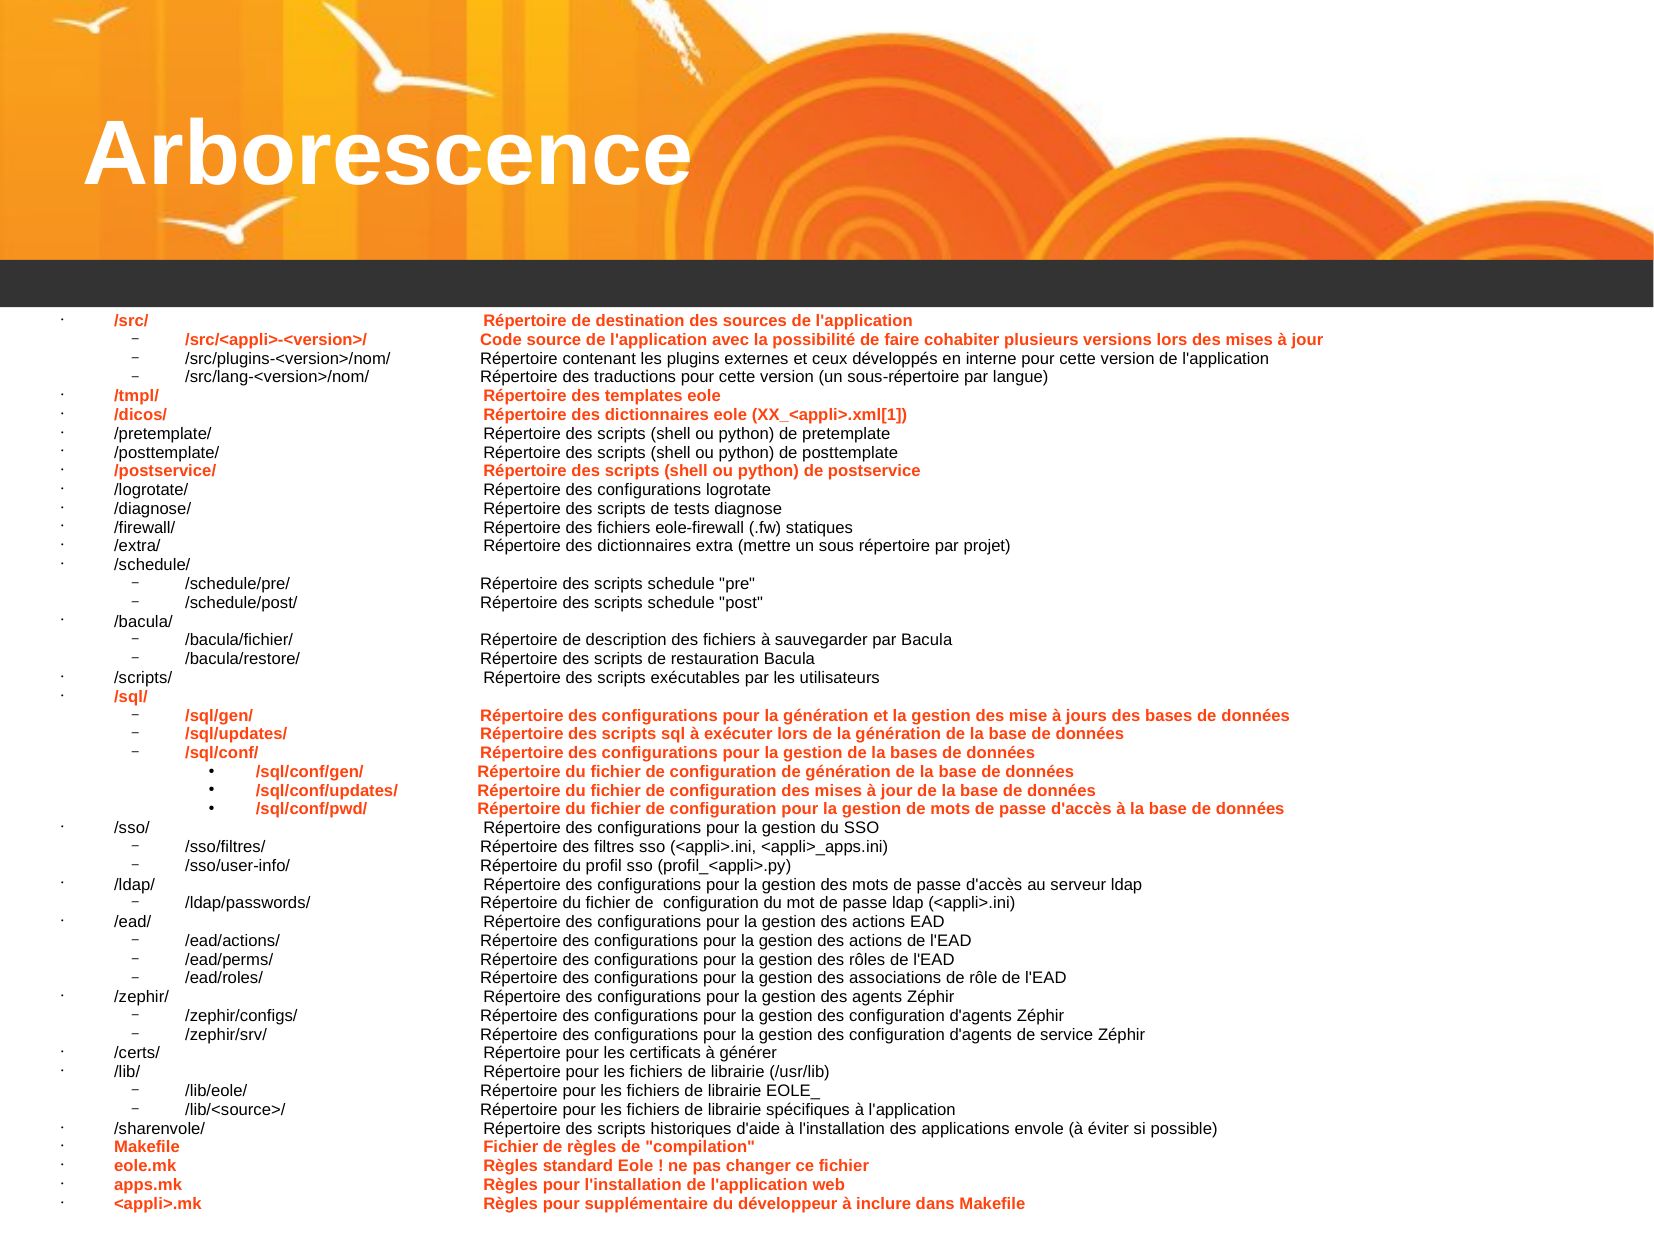

# Arborescence
/src/					Répertoire de destination des sources de l'application
/src/<appli>-<version>/		Code source de l'application avec la possibilité de faire cohabiter plusieurs versions lors des mises à jour
/src/plugins-<version>/nom/		Répertoire contenant les plugins externes et ceux développés en interne pour cette version de l'application
/src/lang-<version>/nom/		Répertoire des traductions pour cette version (un sous-répertoire par langue)
/tmpl/					Répertoire des templates eole
/dicos/					Répertoire des dictionnaires eole (XX_<appli>.xml[1])
/pretemplate/				Répertoire des scripts (shell ou python) de pretemplate
/posttemplate/				Répertoire des scripts (shell ou python) de posttemplate
/postservice/				Répertoire des scripts (shell ou python) de postservice
/logrotate/				Répertoire des configurations logrotate
/diagnose/				Répertoire des scripts de tests diagnose
/firewall/					Répertoire des fichiers eole-firewall (.fw) statiques
/extra/					Répertoire des dictionnaires extra (mettre un sous répertoire par projet)
/schedule/
/schedule/pre/			Répertoire des scripts schedule "pre"
/schedule/post/			Répertoire des scripts schedule "post"
/bacula/
/bacula/fichier/			Répertoire de description des fichiers à sauvegarder par Bacula
/bacula/restore/			Répertoire des scripts de restauration Bacula
/scripts/					Répertoire des scripts exécutables par les utilisateurs
/sql/
/sql/gen/				Répertoire des configurations pour la génération et la gestion des mise à jours des bases de données
/sql/updates/			Répertoire des scripts sql à exécuter lors de la génération de la base de données
/sql/conf/				Répertoire des configurations pour la gestion de la bases de données
/sql/conf/gen/		Répertoire du fichier de configuration de génération de la base de données
/sql/conf/updates/		Répertoire du fichier de configuration des mises à jour de la base de données
/sql/conf/pwd/		Répertoire du fichier de configuration pour la gestion de mots de passe d'accès à la base de données
/sso/					Répertoire des configurations pour la gestion du SSO
/sso/filtres/			Répertoire des filtres sso (<appli>.ini, <appli>_apps.ini)
/sso/user-info/			Répertoire du profil sso (profil_<appli>.py)
/ldap/					Répertoire des configurations pour la gestion des mots de passe d'accès au serveur ldap
/ldap/passwords/			Répertoire du fichier de configuration du mot de passe ldap (<appli>.ini)
/ead/					Répertoire des configurations pour la gestion des actions EAD
/ead/actions/			Répertoire des configurations pour la gestion des actions de l'EAD
/ead/perms/			Répertoire des configurations pour la gestion des rôles de l'EAD
/ead/roles/			Répertoire des configurations pour la gestion des associations de rôle de l'EAD
/zephir/					Répertoire des configurations pour la gestion des agents Zéphir
/zephir/configs/			Répertoire des configurations pour la gestion des configuration d'agents Zéphir
/zephir/srv/			Répertoire des configurations pour la gestion des configuration d'agents de service Zéphir
/certs/					Répertoire pour les certificats à générer
/lib/					Répertoire pour les fichiers de librairie (/usr/lib)
/lib/eole/				Répertoire pour les fichiers de librairie EOLE_
/lib/<source>/			Répertoire pour les fichiers de librairie spécifiques à l'application
/sharenvole/				Répertoire des scripts historiques d'aide à l'installation des applications envole (à éviter si possible)
Makefile					Fichier de règles de "compilation"
eole.mk					Règles standard Eole ! ne pas changer ce fichier
apps.mk					Règles pour l'installation de l'application web
<appli>.mk				Règles pour supplémentaire du développeur à inclure dans Makefile